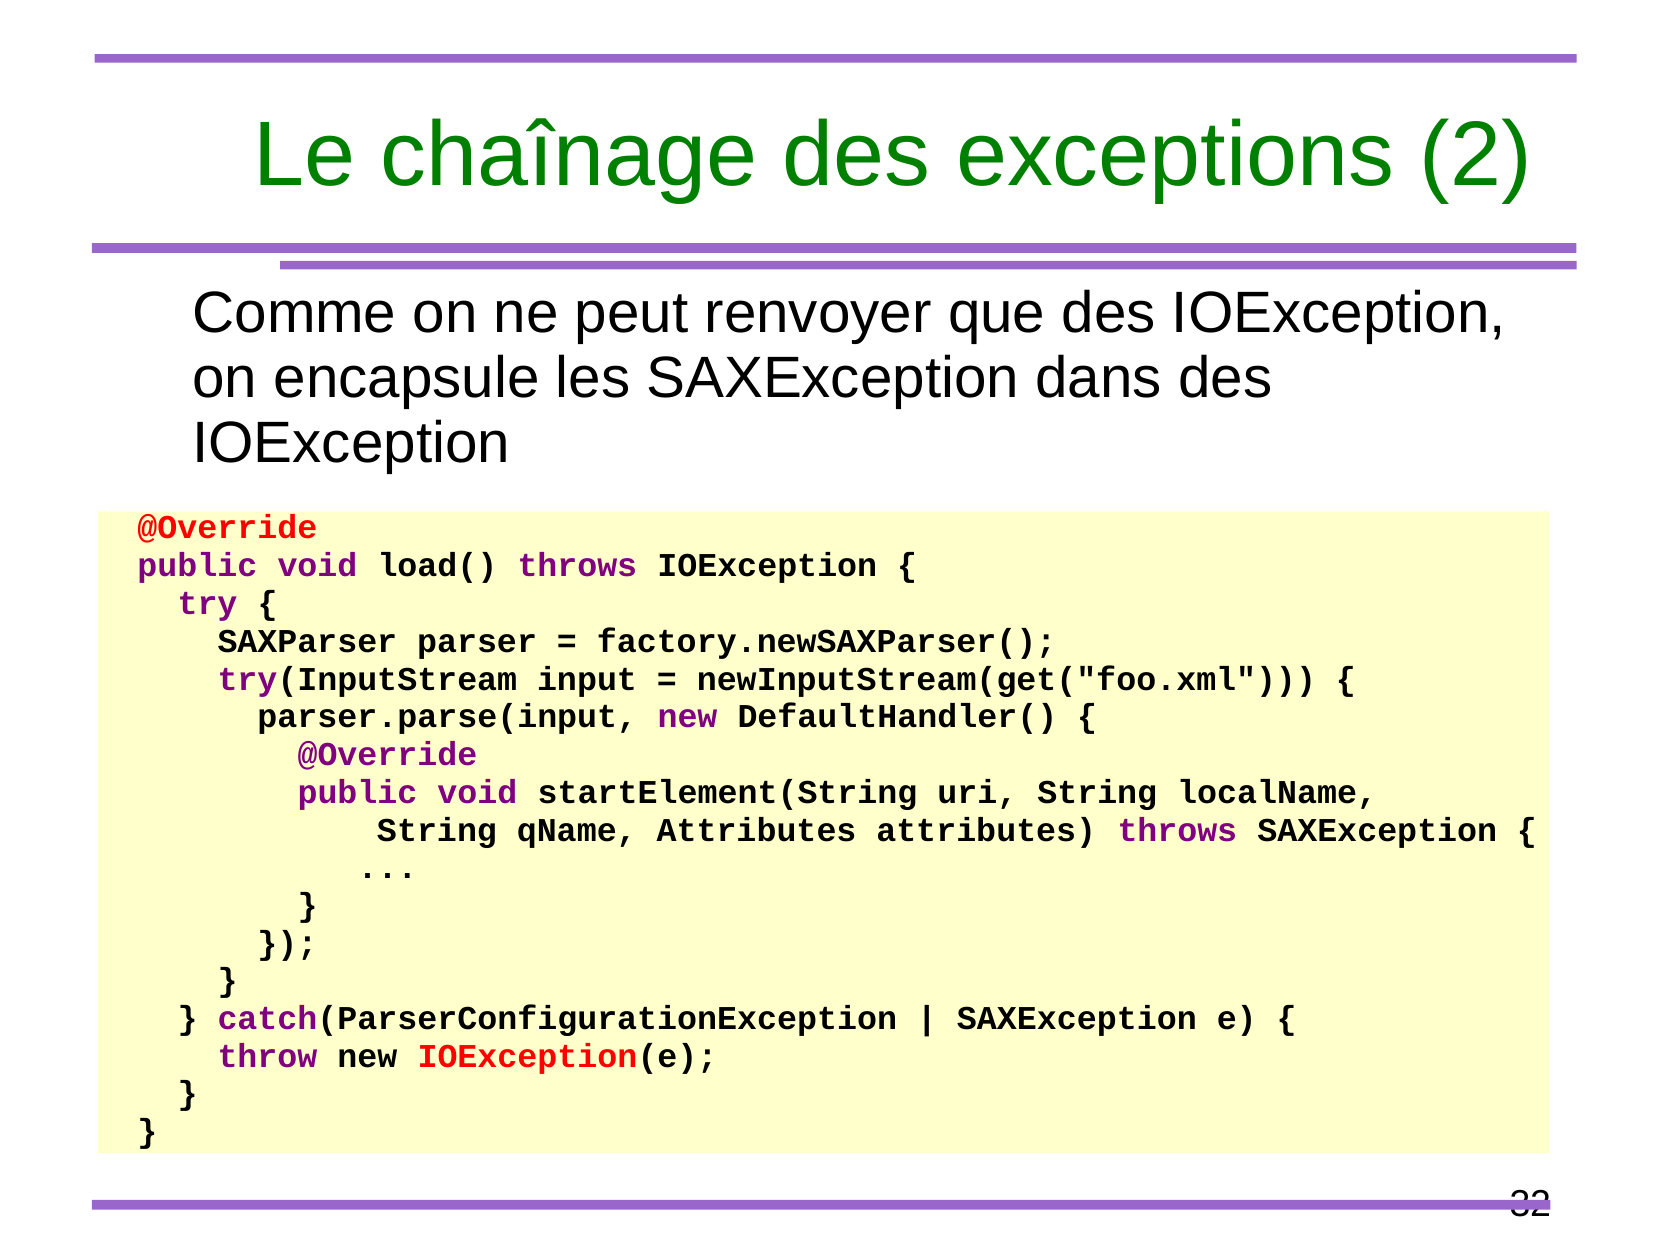

# Le chaînage des exceptions (2)
Comme on ne peut renvoyer que des IOException,
on encapsule les SAXException dans des IOException
 @Override
 public void load() throws IOException {
 try {
 SAXParser parser = factory.newSAXParser();
 try(InputStream input = newInputStream(get("foo.xml"))) {
 parser.parse(input, new DefaultHandler() {
 @Override
 public void startElement(String uri, String localName,
 String qName, Attributes attributes) throws SAXException {
 ...
 }
 });
 }
 } catch(ParserConfigurationException | SAXException e) {
 throw new IOException(e);
 }
 }